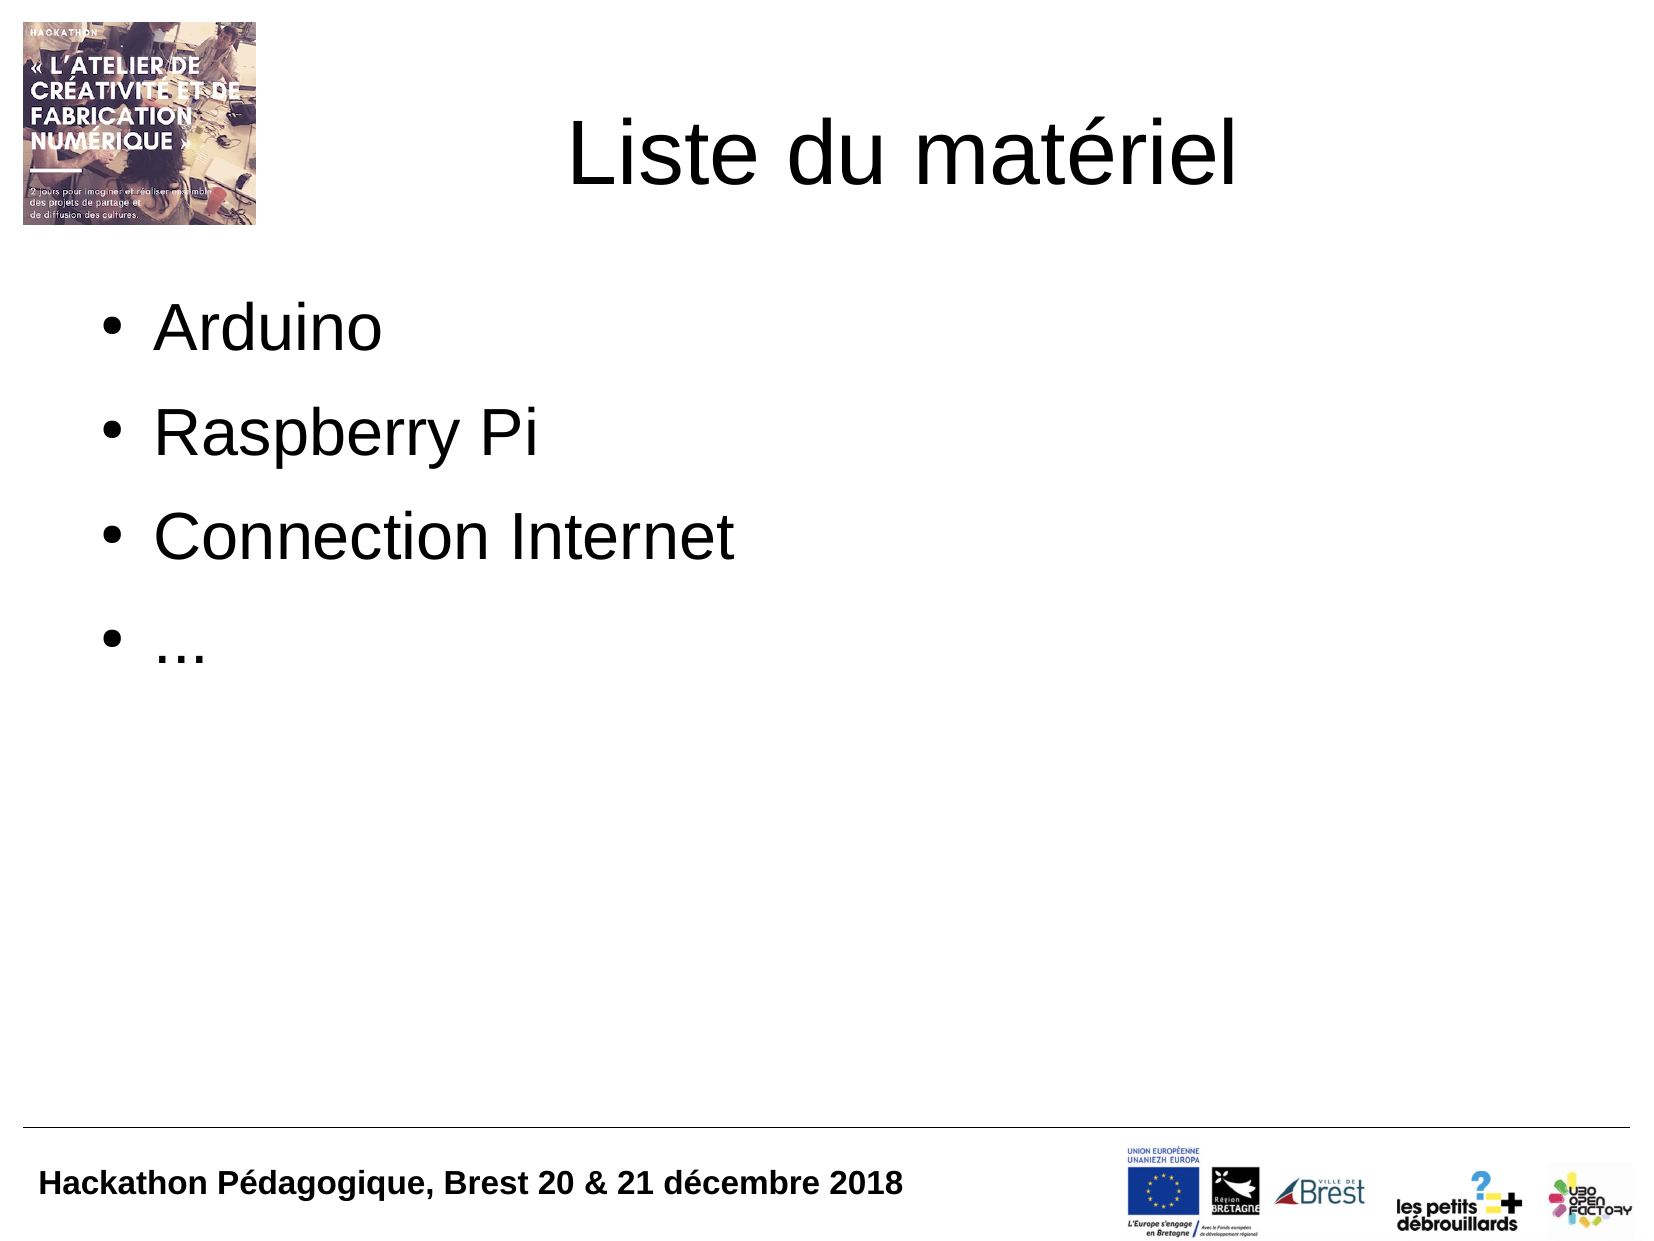

# Liste du matériel
Arduino
Raspberry Pi
Connection Internet
...
Hackathon Pédagogique, Brest 20 & 21 décembre 2018